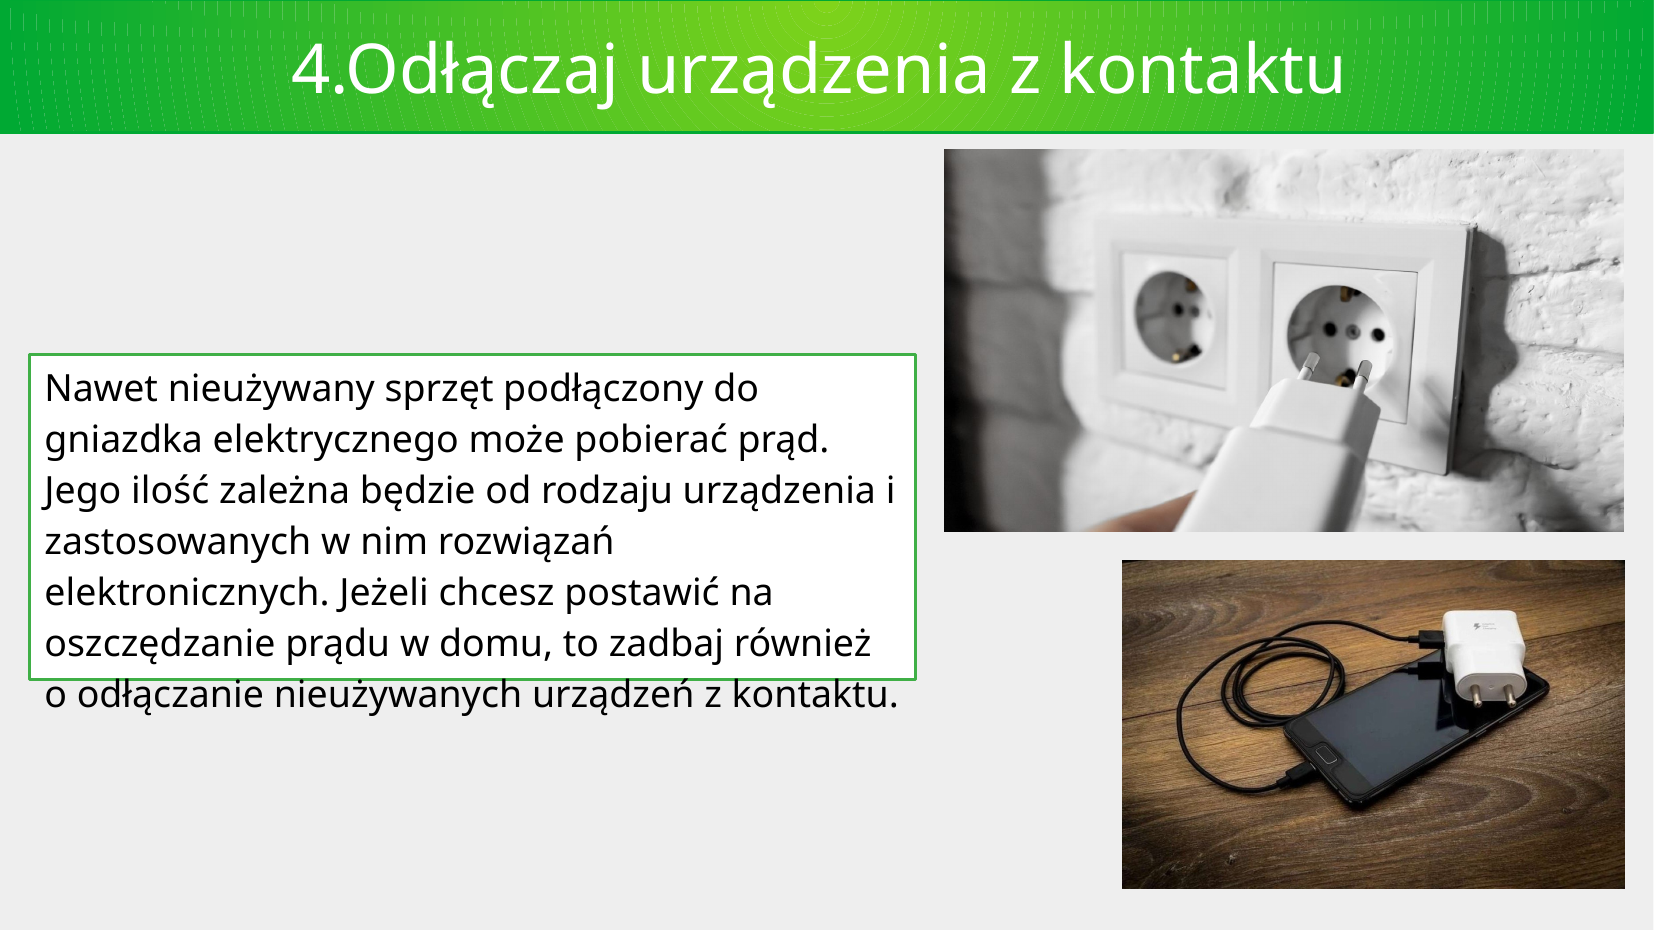

# 4.Odłączaj urządzenia z kontaktu
Nawet nieużywany sprzęt podłączony do gniazdka elektrycznego może pobierać prąd. Jego ilość zależna będzie od rodzaju urządzenia i zastosowanych w nim rozwiązań elektronicznych. Jeżeli chcesz postawić na oszczędzanie prądu w domu, to zadbaj również o odłączanie nieużywanych urządzeń z kontaktu.